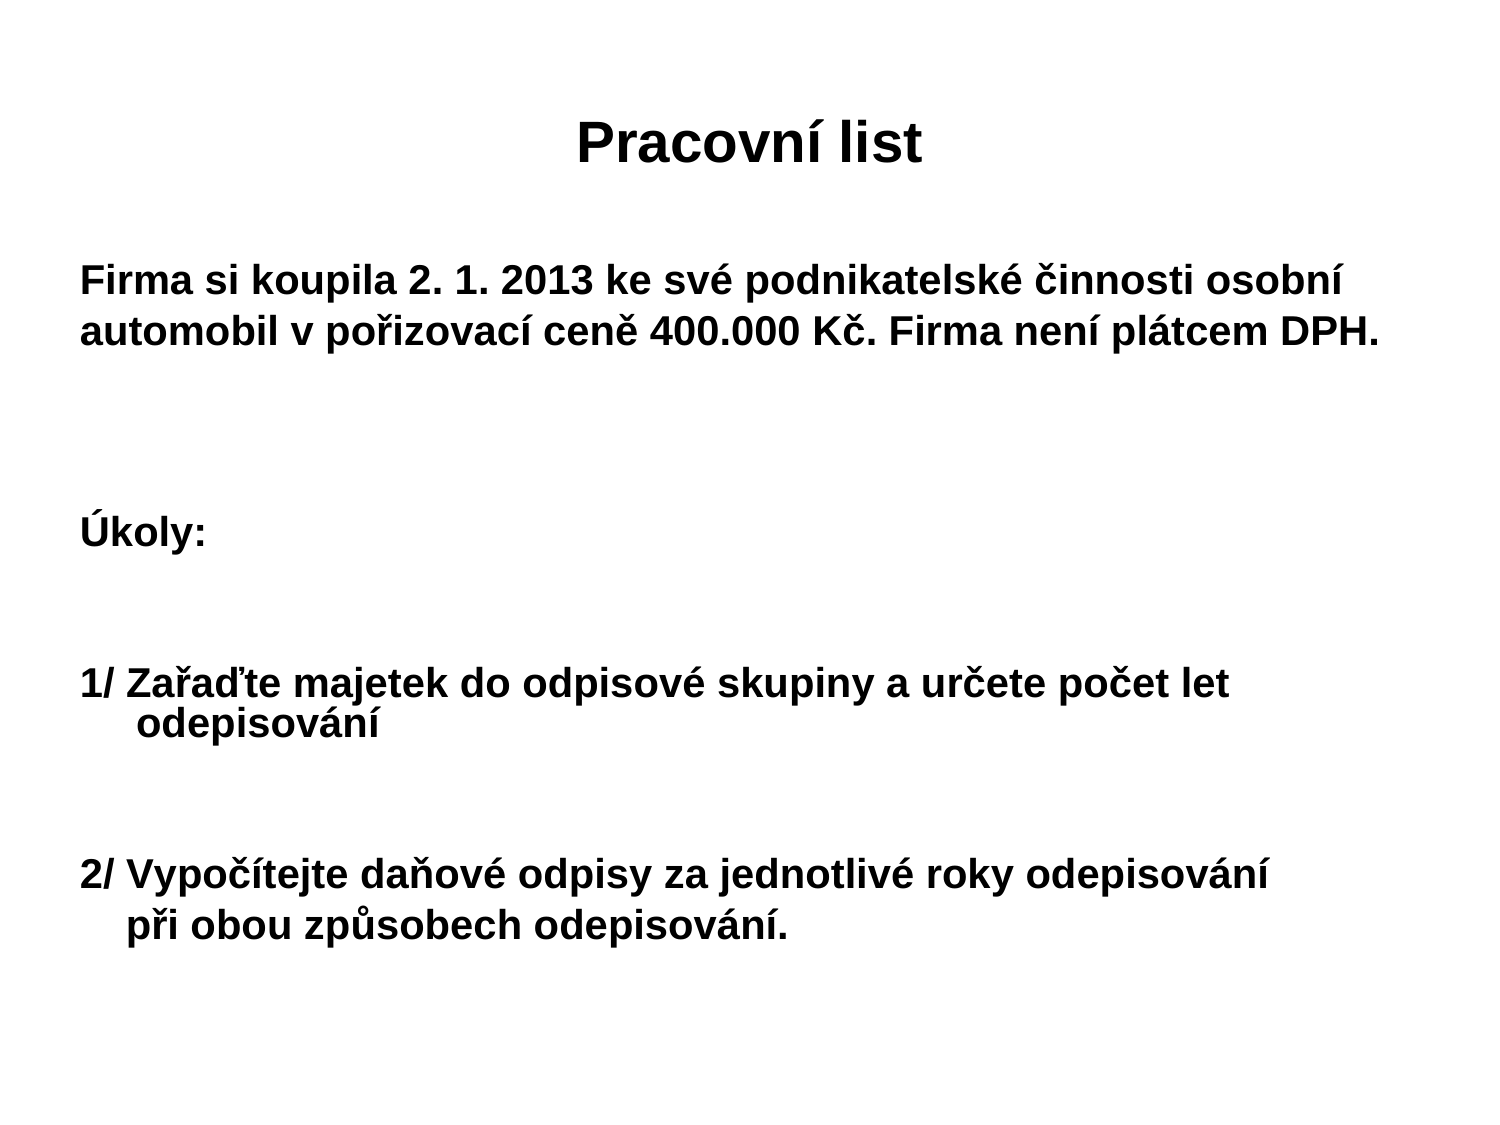

# Pracovní list
Firma si koupila 2. 1. 2013 ke své podnikatelské činnosti osobní
automobil v pořizovací ceně 400.000 Kč. Firma není plátcem DPH.
Úkoly:
1/ Zařaďte majetek do odpisové skupiny a určete počet let odepisování
2/ Vypočítejte daňové odpisy za jednotlivé roky odepisování
 při obou způsobech odepisování.